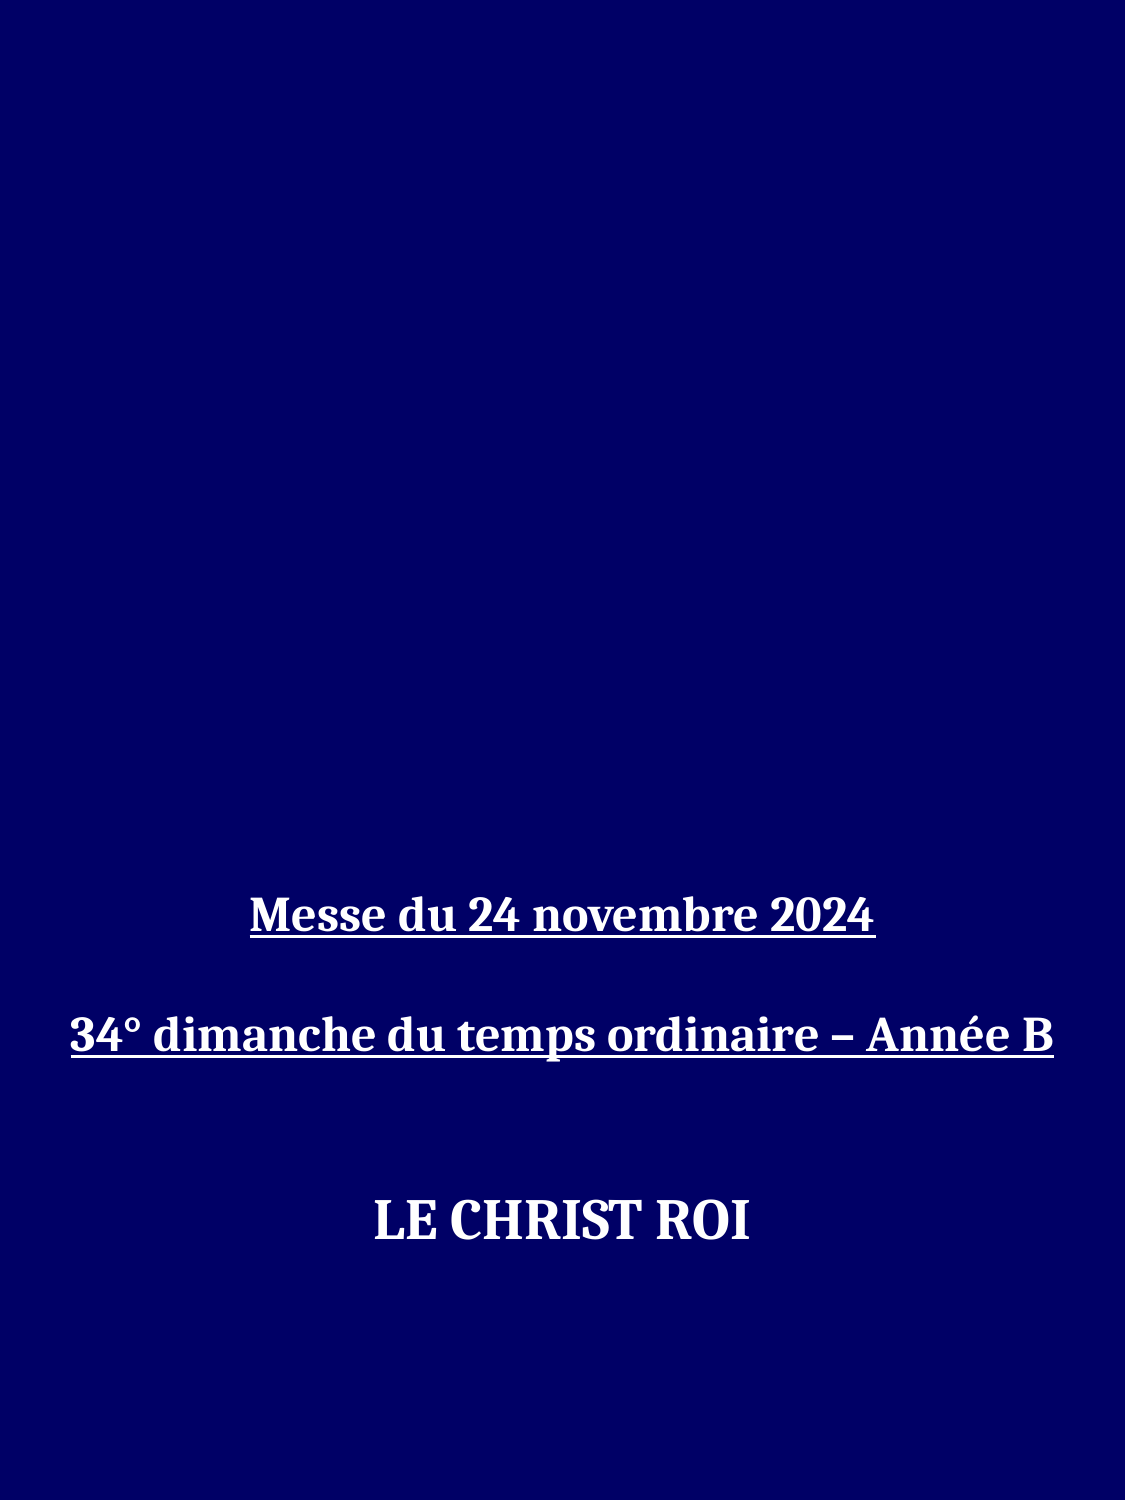

Messe du 24 novembre 2024
34° dimanche du temps ordinaire – Année B
LE CHRIST ROI